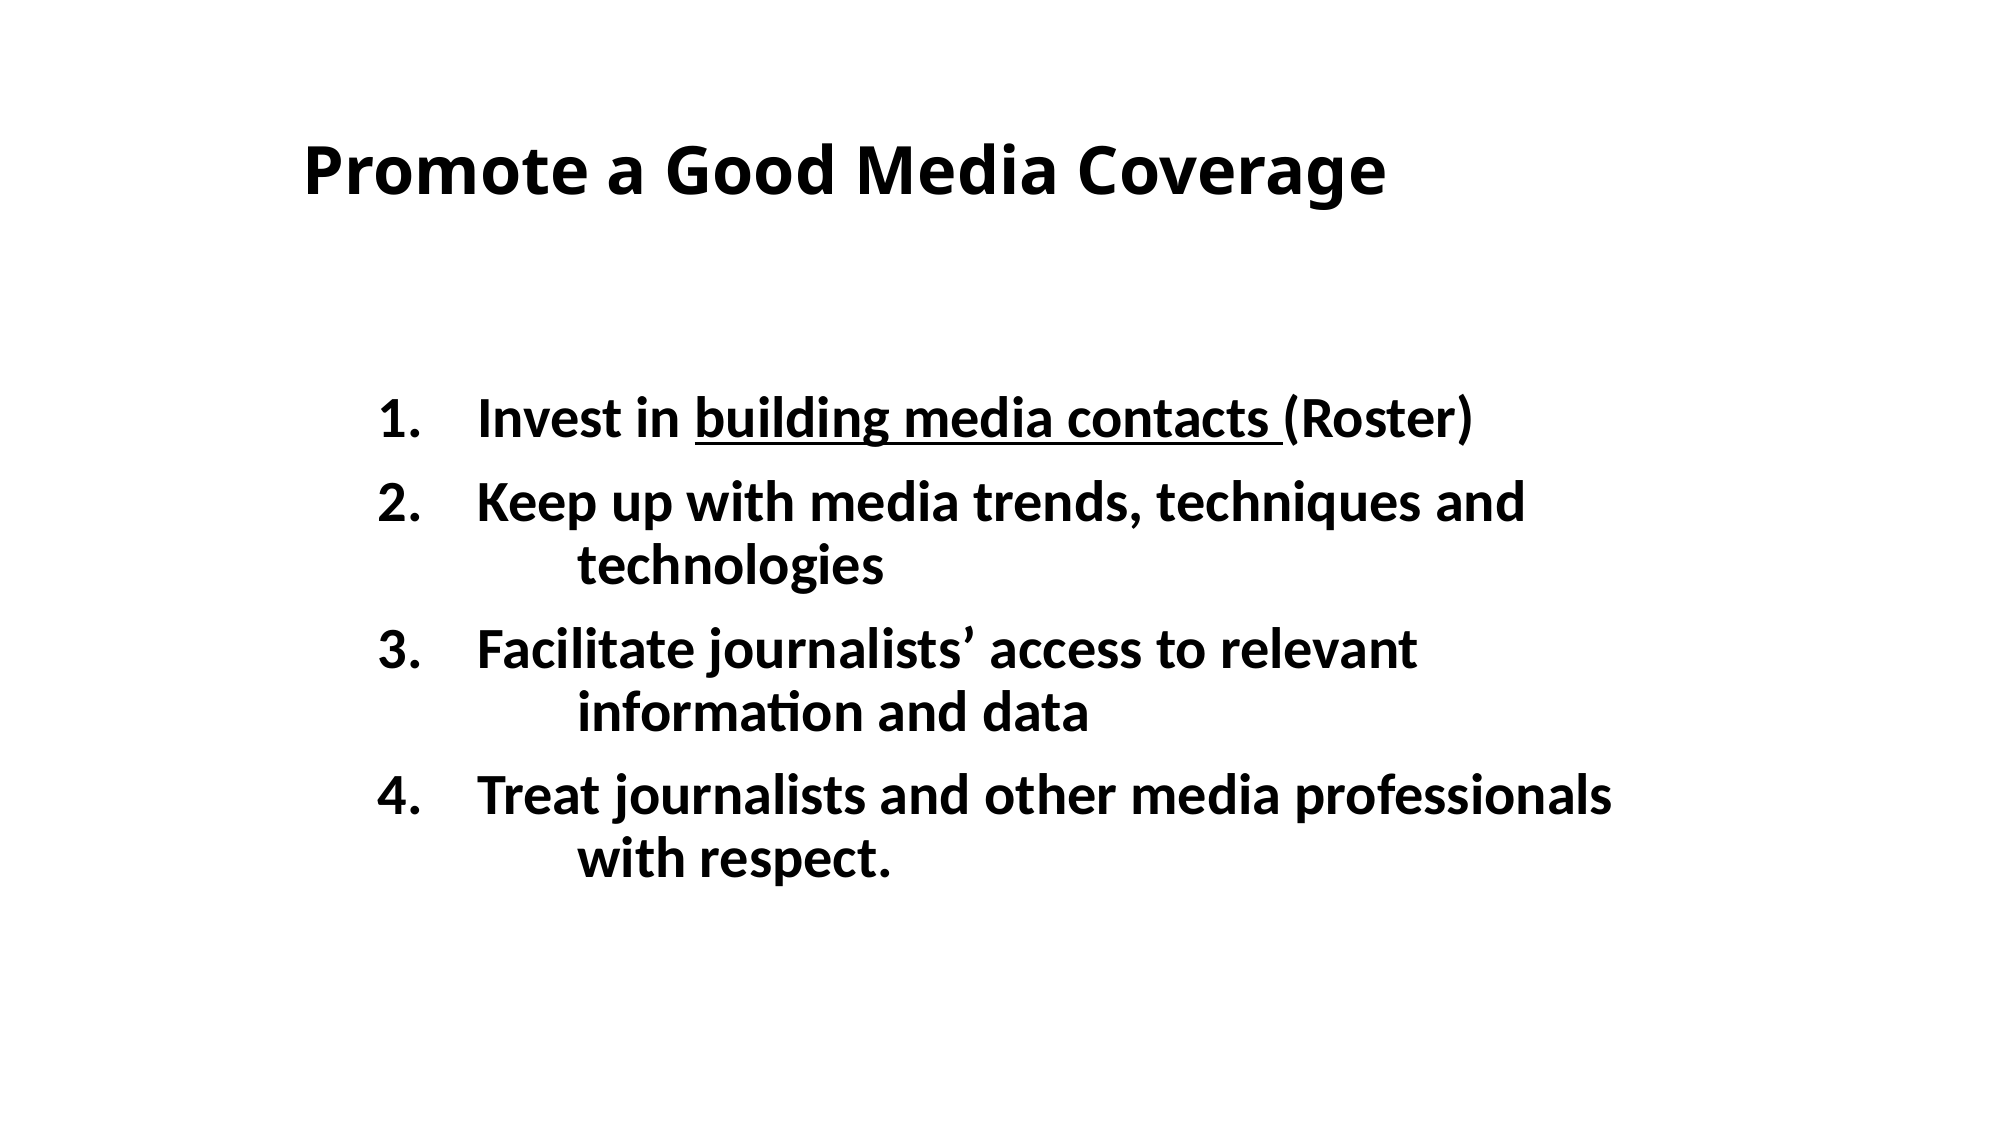

# Promote a Good Media Coverage
Invest in building media contacts (Roster)
Keep up with media trends, techniques and technologies
Facilitate journalists’ access to relevant information and data
Treat journalists and other media professionals with respect.